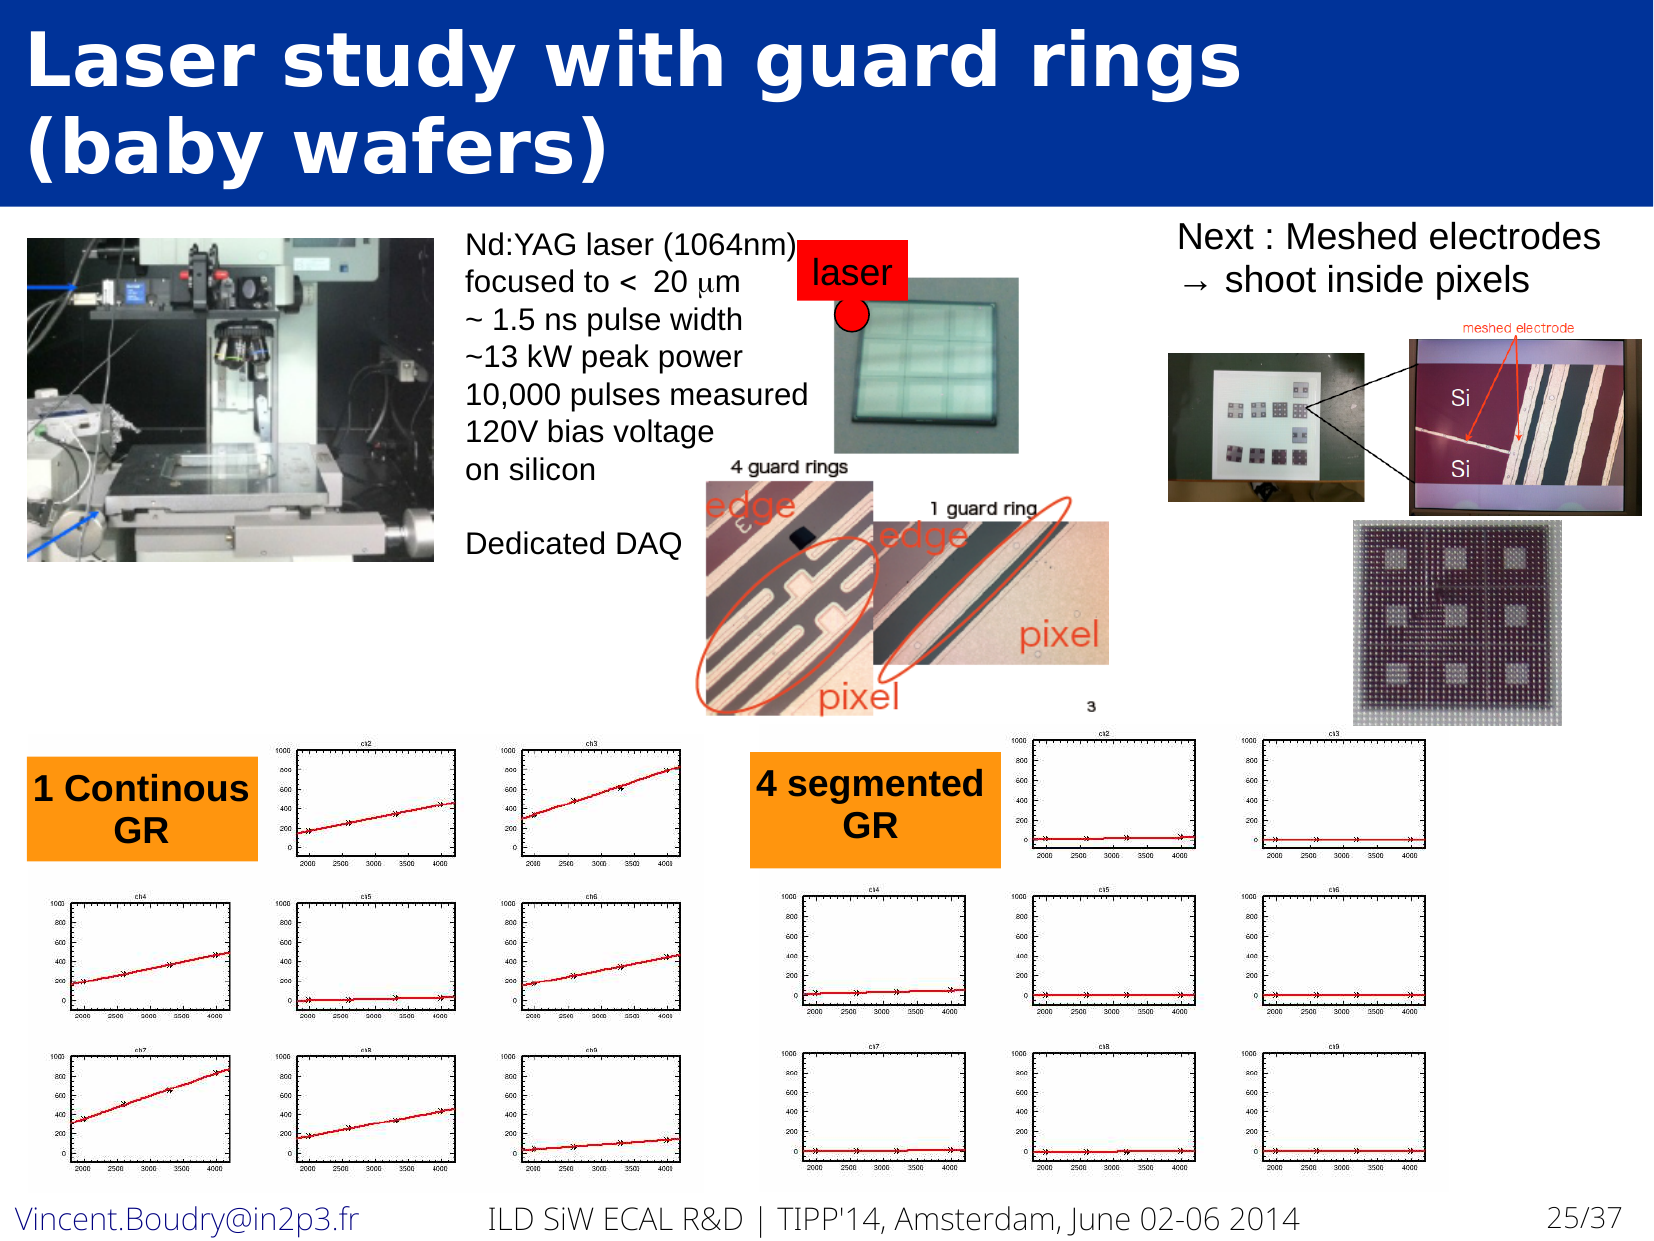

# Laser study with guard rings (baby wafers)
Next : Meshed electrodes
→ shoot inside pixels
Nd:YAG laser (1064nm)
focused to 20 m
~ 1.5 ns pulse width
~13 kW peak power
10,000 pulses measured
120V bias voltage
on silicon
Dedicated DAQ
laser
4 segmented GR
1 Continous GR
ILD SiW ECAL R&D | TIPP'14, Amsterdam, June 02-06 2014
25